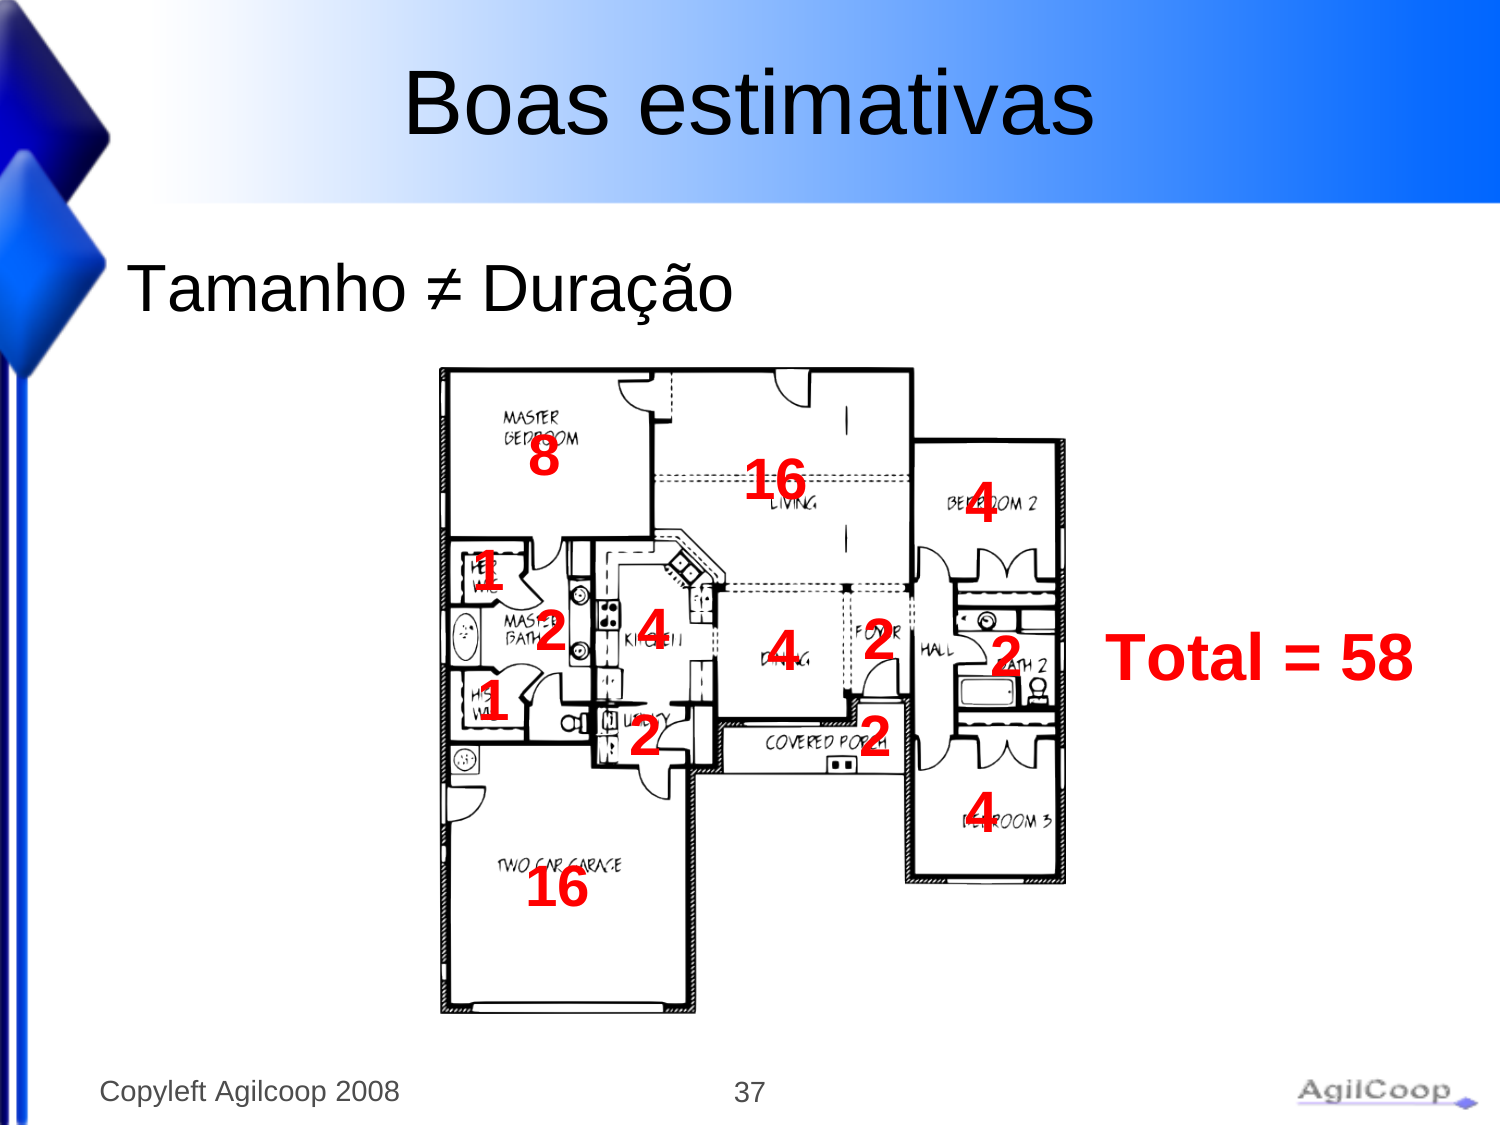

# Boas estimativas
Tamanho ≠ Duração
8
16
4
1
4
2
2
4
Total = 58
2
1
2
2
4
16
37